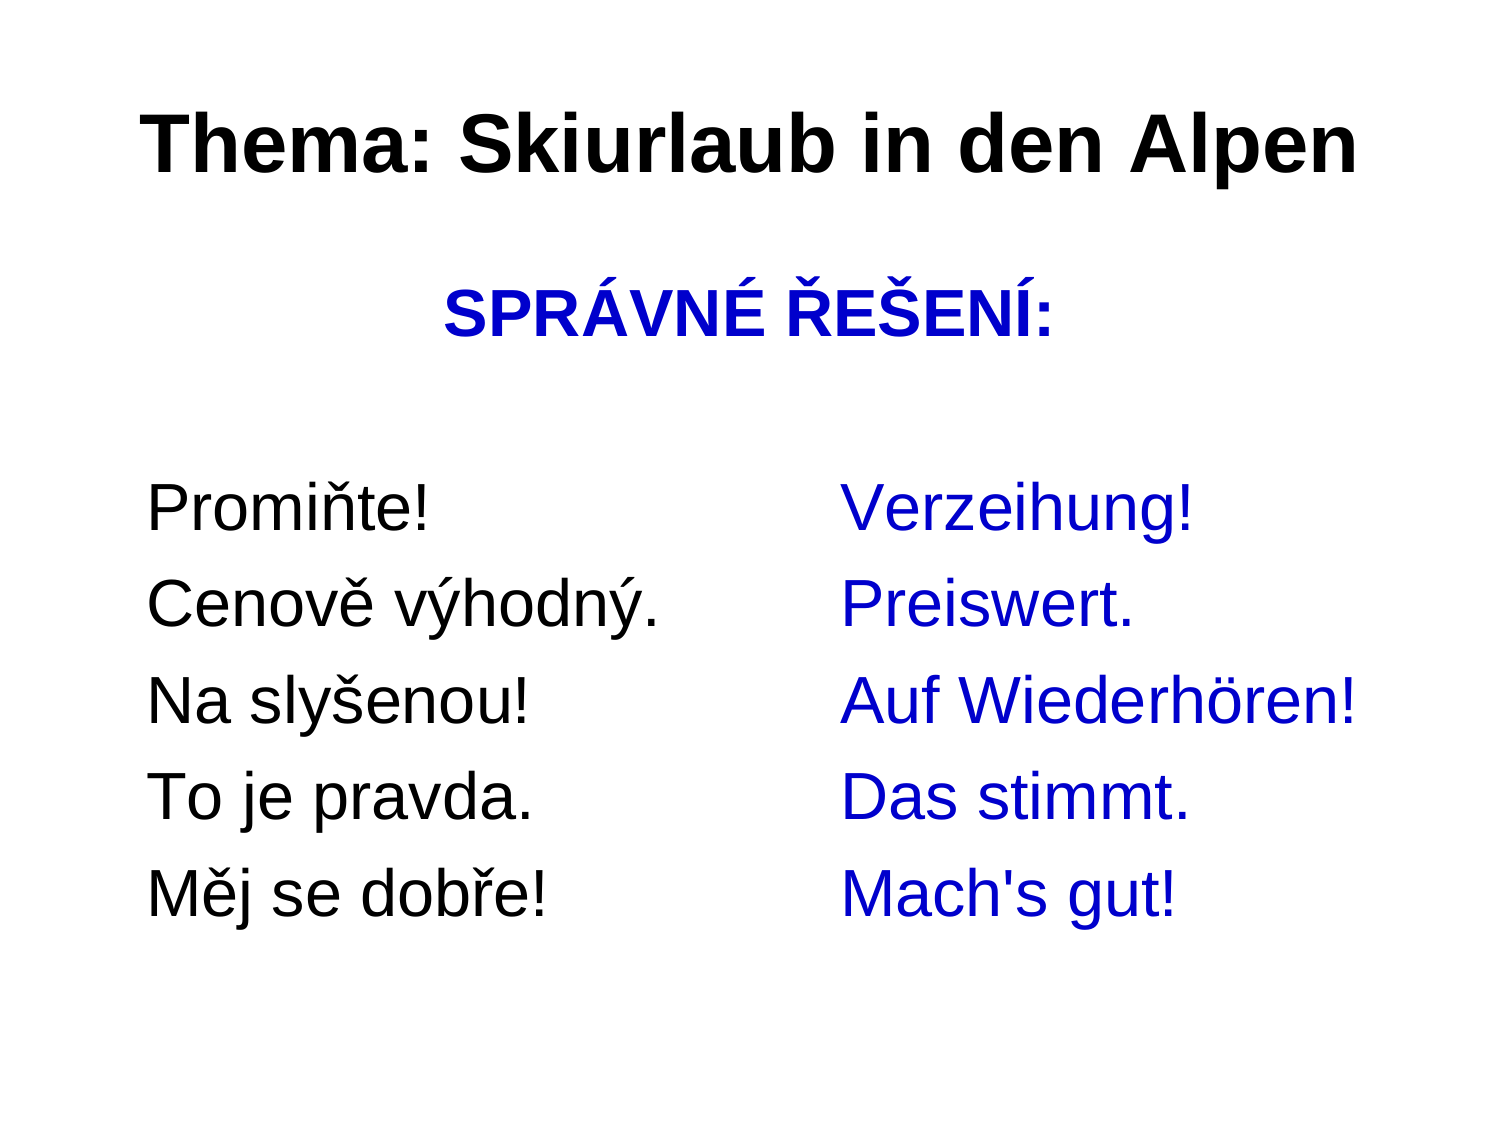

# Thema: Skiurlaub in den Alpen
SPRÁVNÉ ŘEŠENÍ:
	Promiňte!			Verzeihung!
	Cenově výhodný.		Preiswert.
	Na slyšenou!			Auf Wiederhören!
	To je pravda.			Das stimmt.
	Měj se dobře!		Mach's gut!